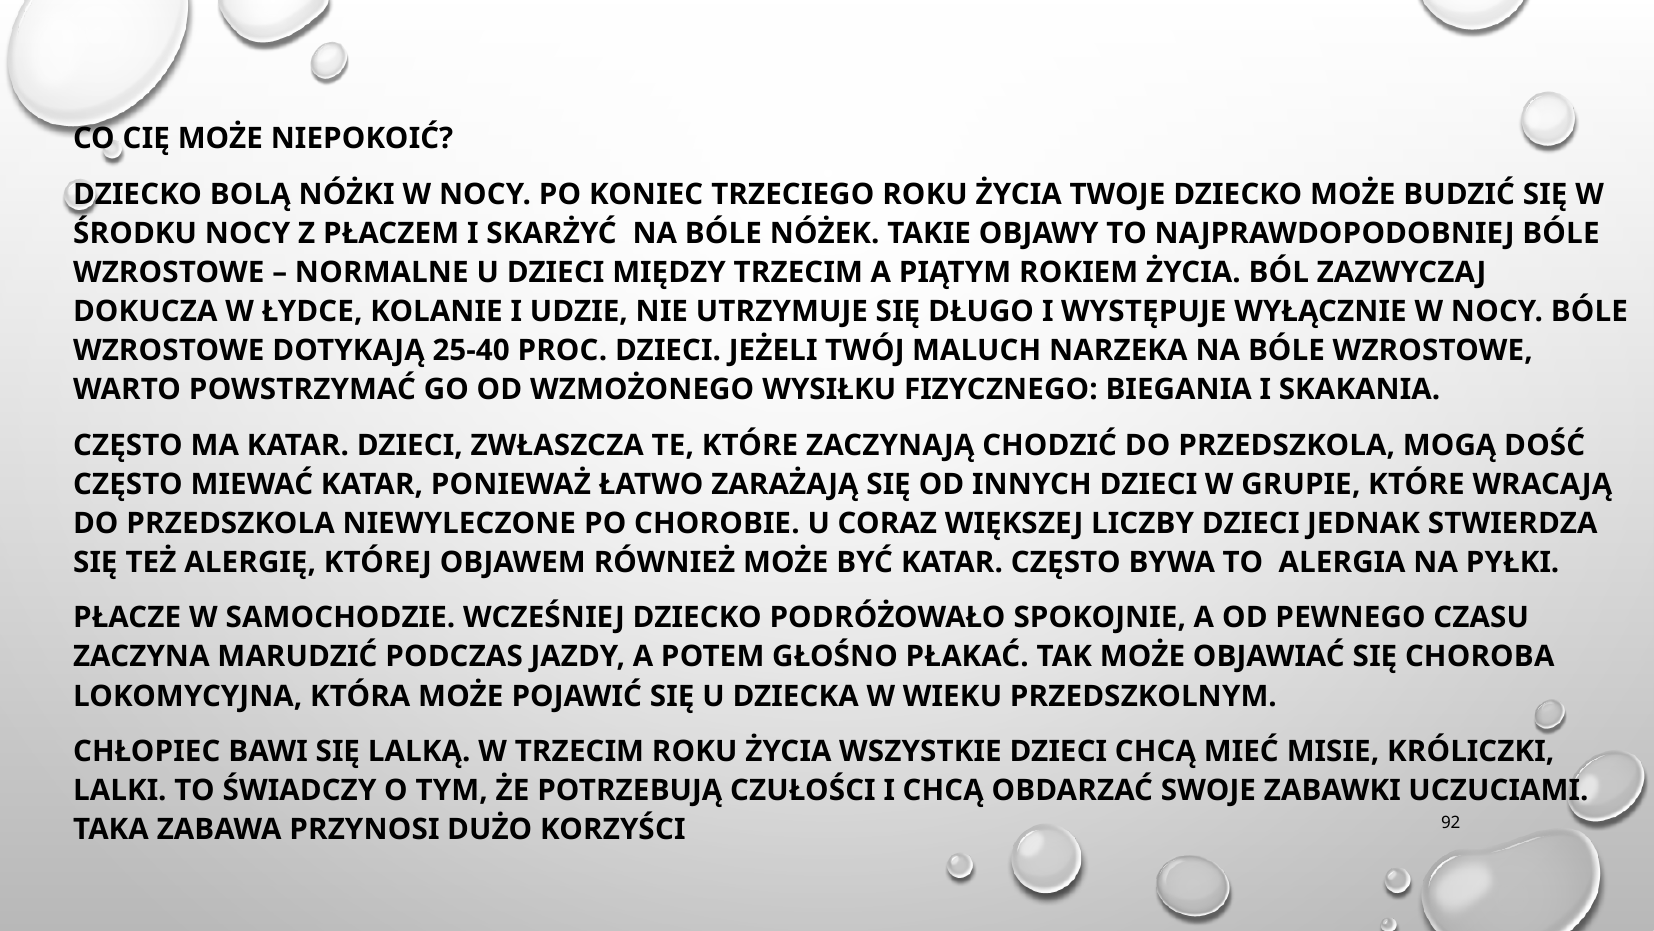

# Co cię może niepokoić?
Dziecko bolą nóżki w nocy. Po koniec trzeciego roku życia twoje dziecko może budzić się w środku nocy z płaczem i skarżyć na bóle nóżek. Takie objawy to najprawdopodobniej bóle wzrostowe – normalne u dzieci między trzecim a piątym rokiem życia. Ból zazwyczaj dokucza w łydce, kolanie i udzie, nie utrzymuje się długo i występuje wyłącznie w nocy. Bóle wzrostowe dotykają 25-40 proc. dzieci. Jeżeli twój maluch narzeka na bóle wzrostowe, warto powstrzymać go od wzmożonego wysiłku fizycznego: biegania i skakania.
Często ma katar. Dzieci, zwłaszcza te, które zaczynają chodzić do przedszkola, mogą dość często miewać katar, ponieważ łatwo zarażają się od innych dzieci w grupie, które wracają do przedszkola niewyleczone po chorobie. U coraz większej liczby dzieci jednak stwierdza się też alergię, której objawem również może być katar. Często bywa to alergia na pyłki.
Płacze w samochodzie. Wcześniej dziecko podróżowało spokojnie, a od pewnego czasu zaczyna marudzić podczas jazdy, a potem głośno płakać. Tak może objawiać się choroba lokomycyjna, która może pojawić się u dziecka w wieku przedszkolnym.
Chłopiec bawi się lalką. W trzecim roku życia wszystkie dzieci chcą mieć misie, króliczki, lalki. To świadczy o tym, że potrzebują czułości i chcą obdarzać swoje zabawki uczuciami. Taka zabawa przynosi dużo korzyści